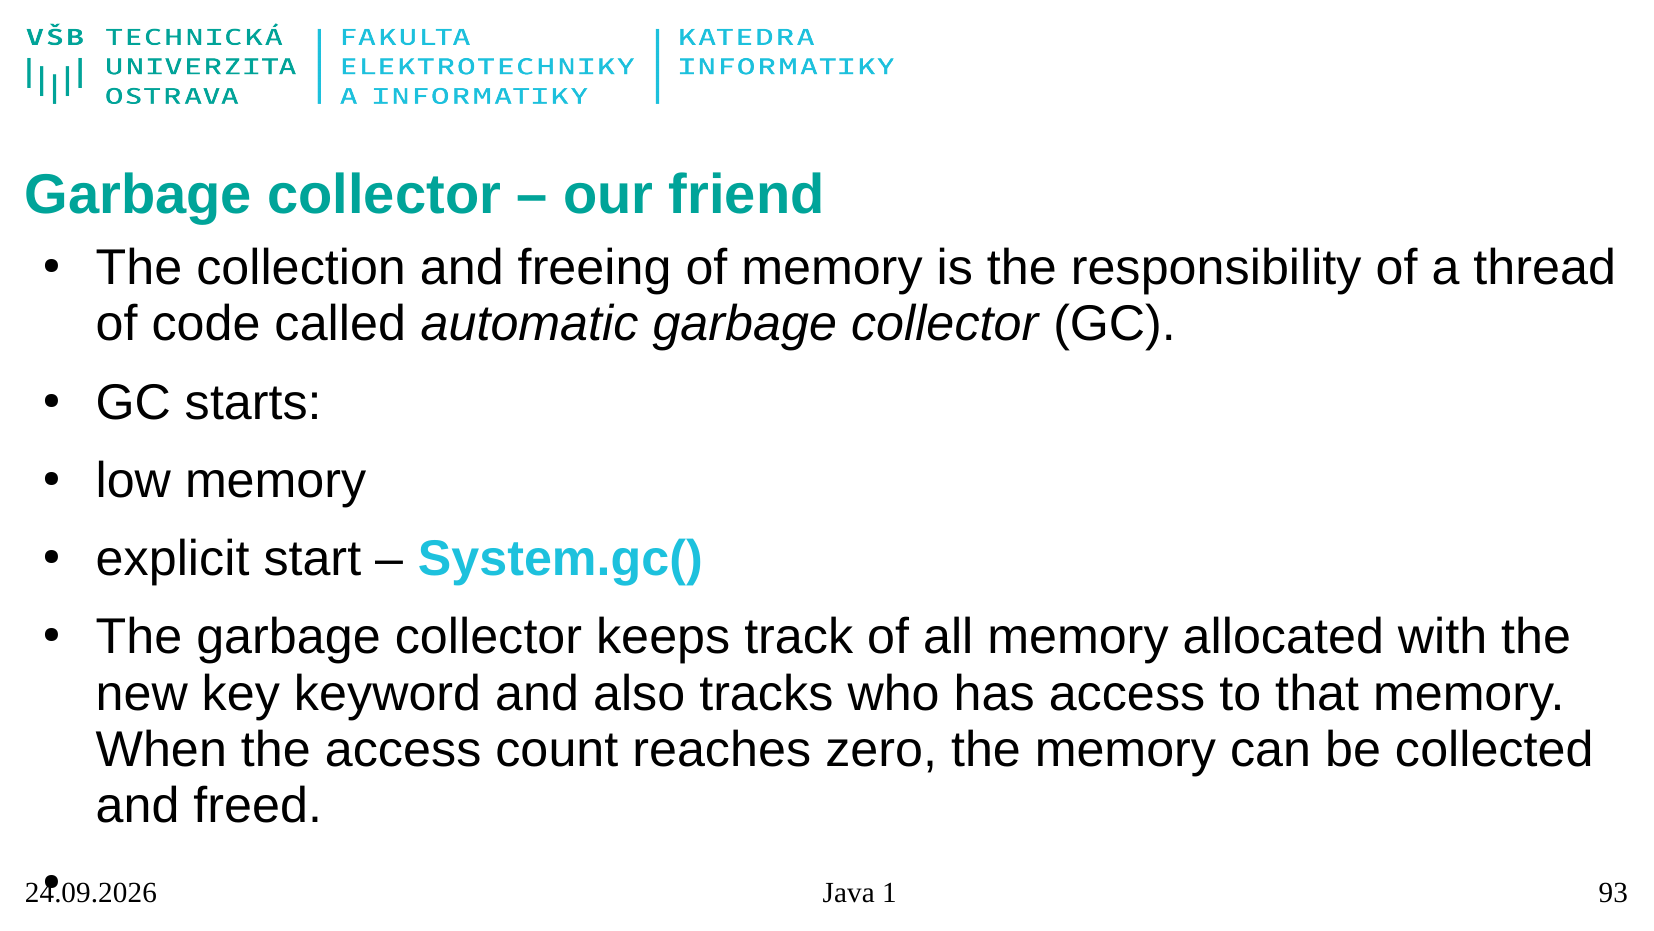

# Garbage collector – our friend
The collection and freeing of memory is the responsibility of a thread of code called automatic garbage collector (GC).
GC starts:
low memory
explicit start – System.gc()
The garbage collector keeps track of all memory allocated with the new key keyword and also tracks who has access to that memory. When the access count reaches zero, the memory can be collected and freed.
Java 1
93